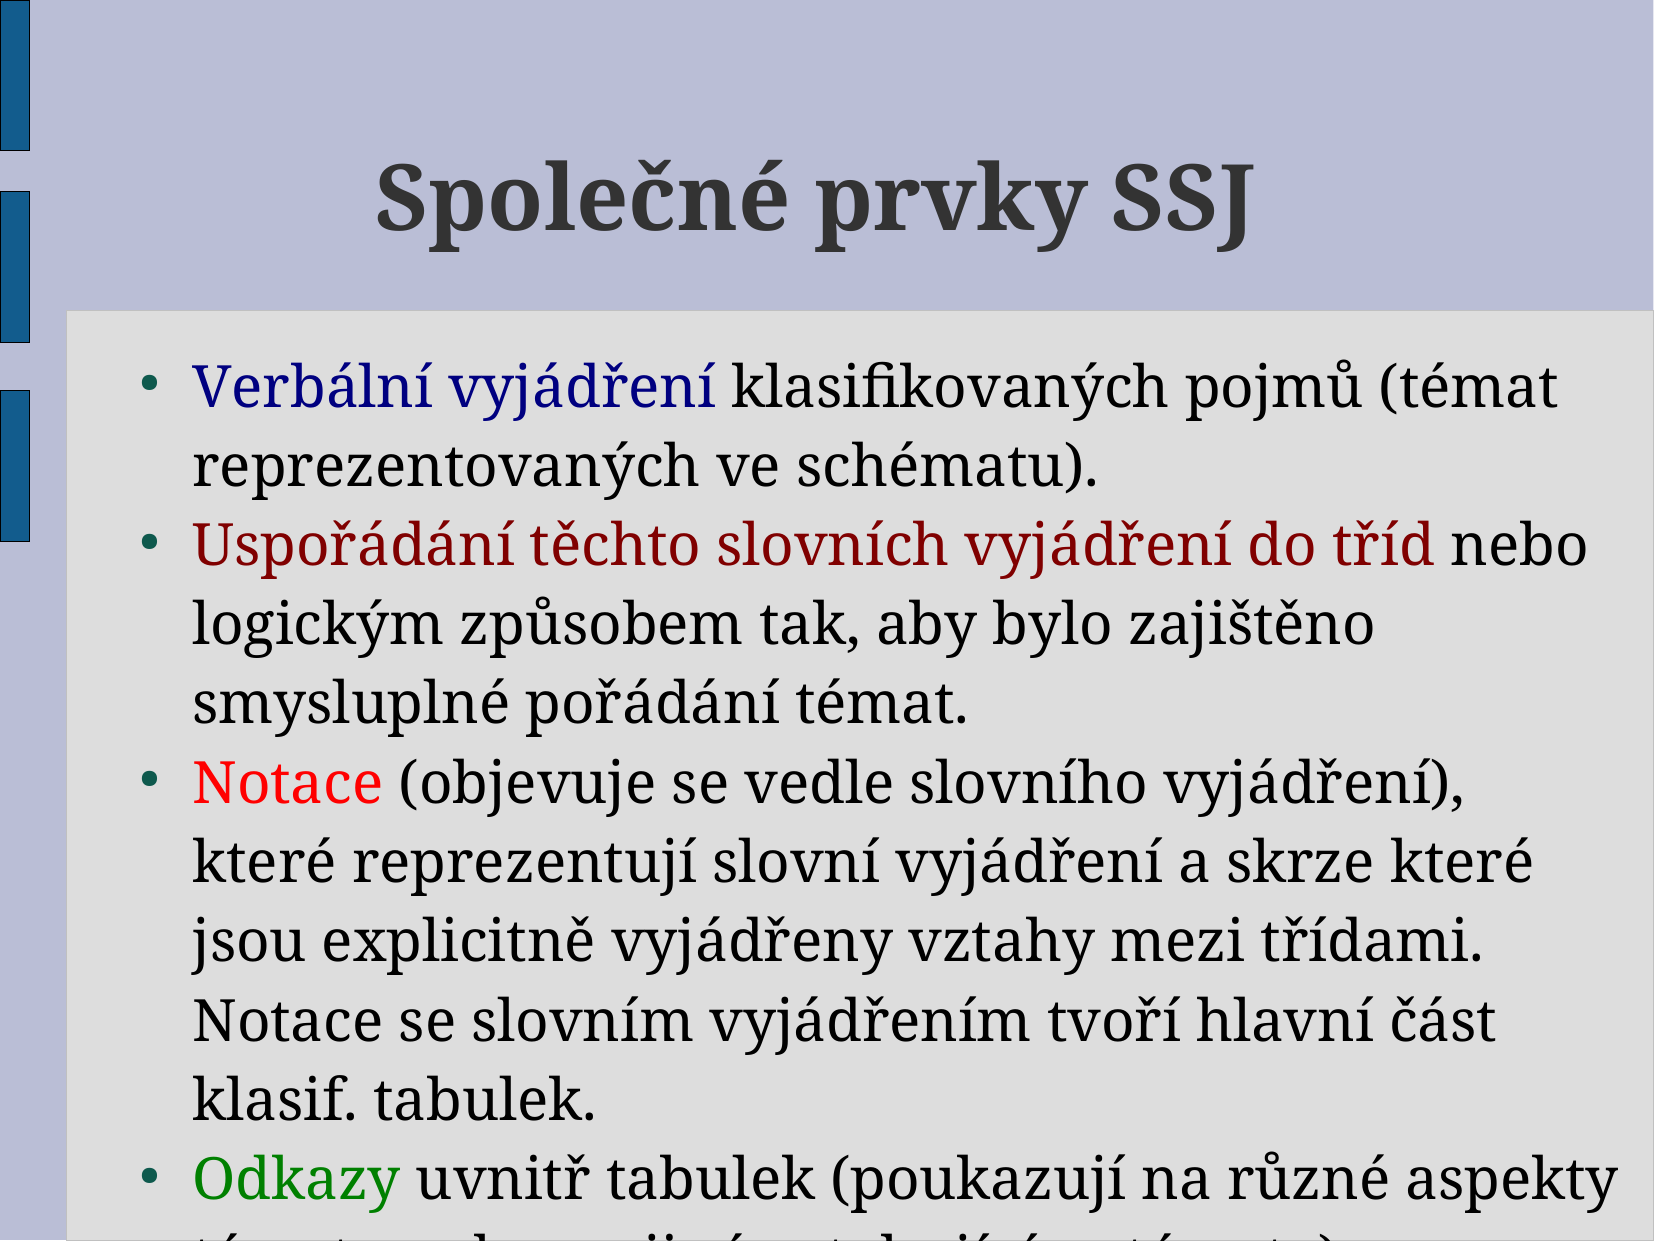

# Společné prvky SSJ
Verbální vyjádření klasifikovaných pojmů (témat reprezentovaných ve schématu).
Uspořádání těchto slovních vyjádření do tříd nebo logickým způsobem tak, aby bylo zajištěno smysluplné pořádání témat.
Notace (objevuje se vedle slovního vyjádření), které reprezentují slovní vyjádření a skrze které jsou explicitně vyjádřeny vztahy mezi třídami. Notace se slovním vyjádřením tvoří hlavní část klasif. tabulek.
Odkazy uvnitř tabulek (poukazují na různé aspekty tématu nebo na jiné vztahující se témata).
Příklad Notace MDT: 025.4 http://aip.nkp.cz/mdt/